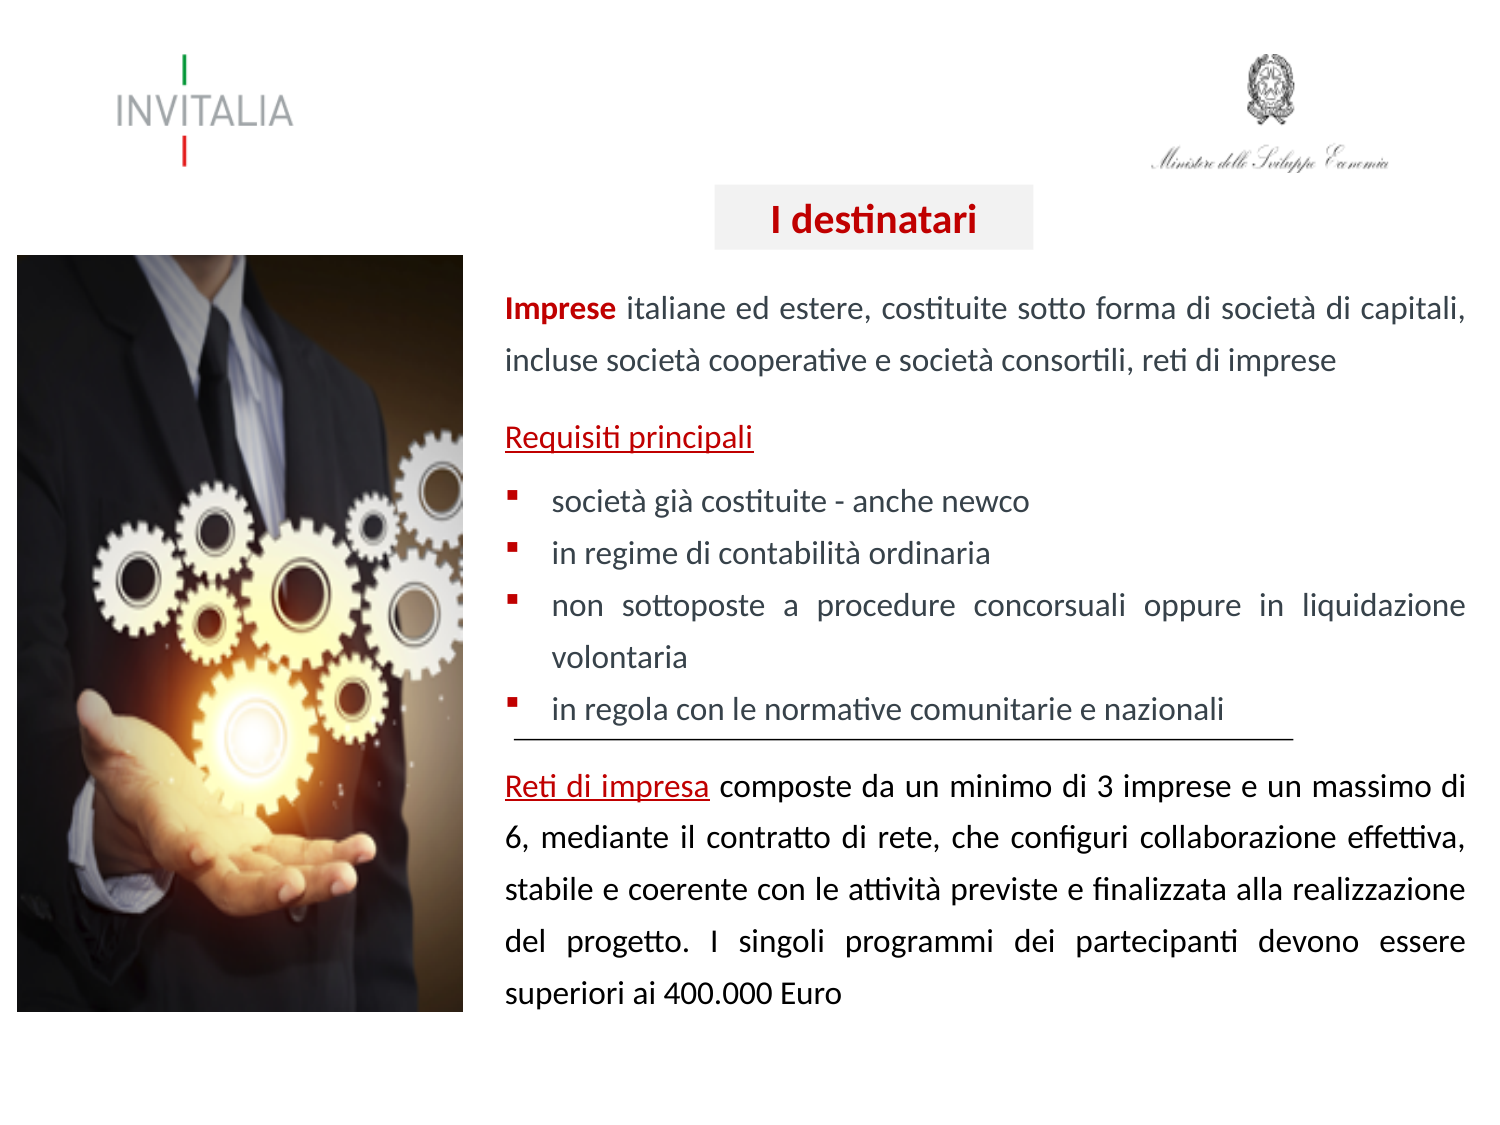

I destinatari
Imprese italiane ed estere, costituite sotto forma di società di capitali, incluse società cooperative e società consortili, reti di imprese
Requisiti principali
società già costituite - anche newco
in regime di contabilità ordinaria
non sottoposte a procedure concorsuali oppure in liquidazione volontaria
in regola con le normative comunitarie e nazionali
Reti di impresa composte da un minimo di 3 imprese e un massimo di 6, mediante il contratto di rete, che configuri collaborazione effettiva, stabile e coerente con le attività previste e finalizzata alla realizzazione del progetto. I singoli programmi dei partecipanti devono essere superiori ai 400.000 Euro